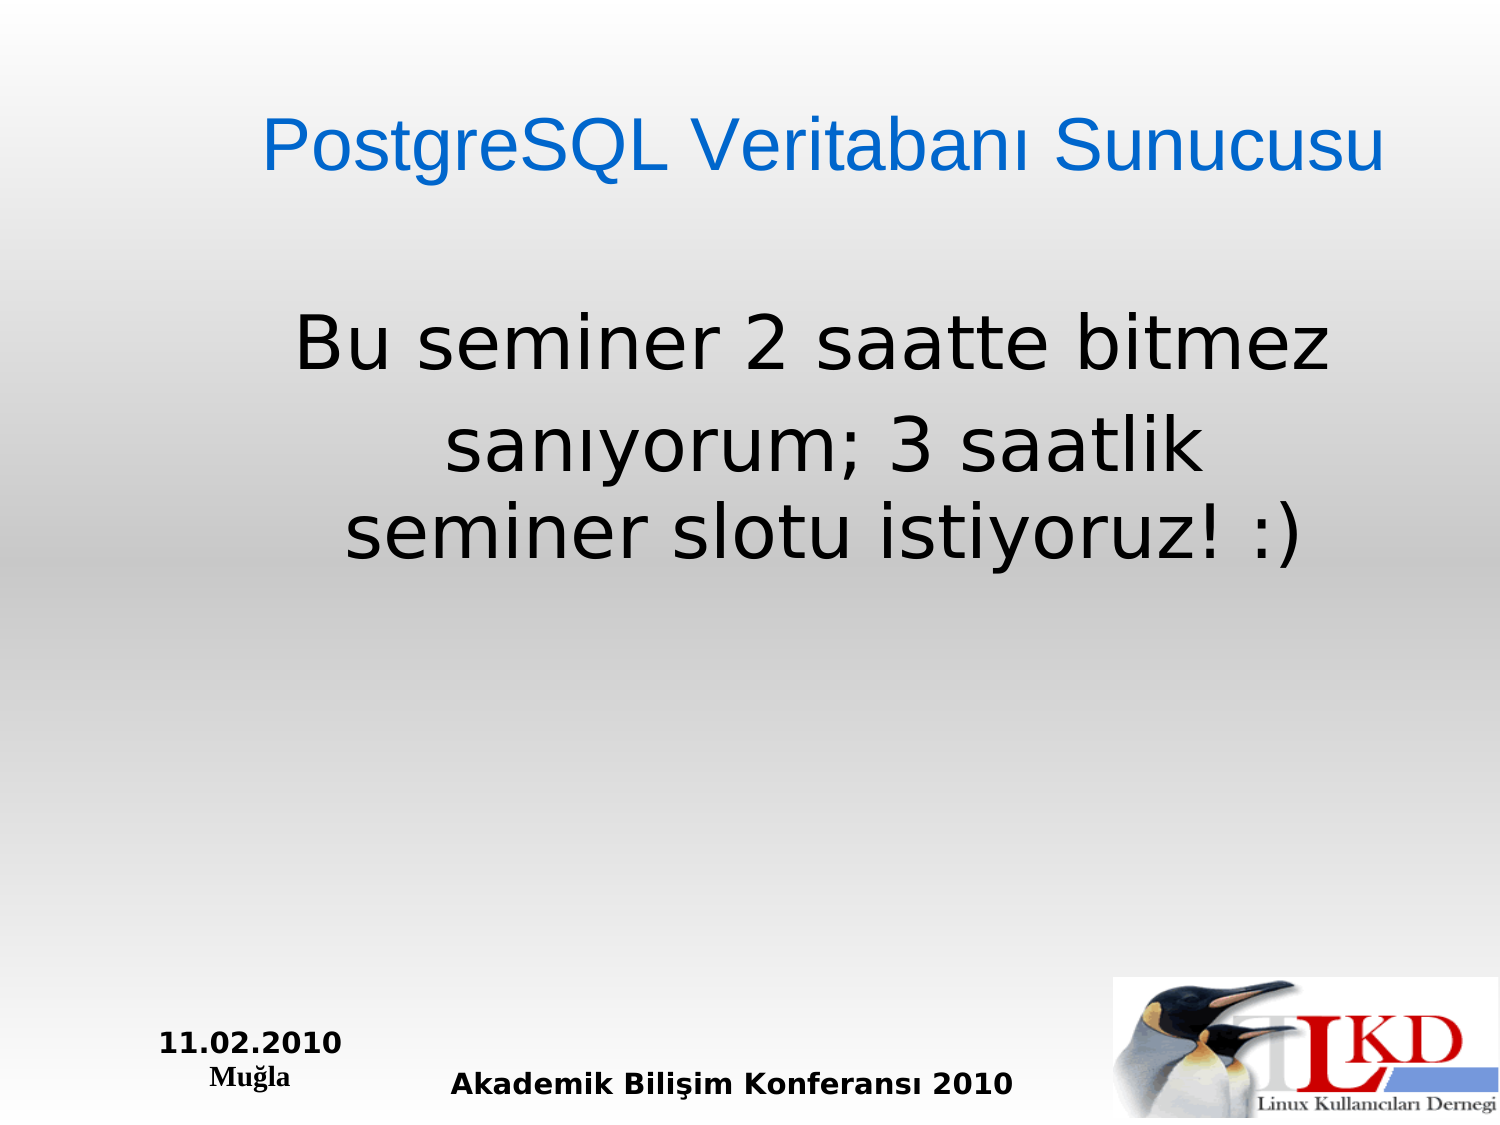

# PostgreSQL Veritabanı Sunucusu
Bu seminer 2 saatte bitmez
sanıyorum; 3 saatlik
seminer slotu istiyoruz! :)